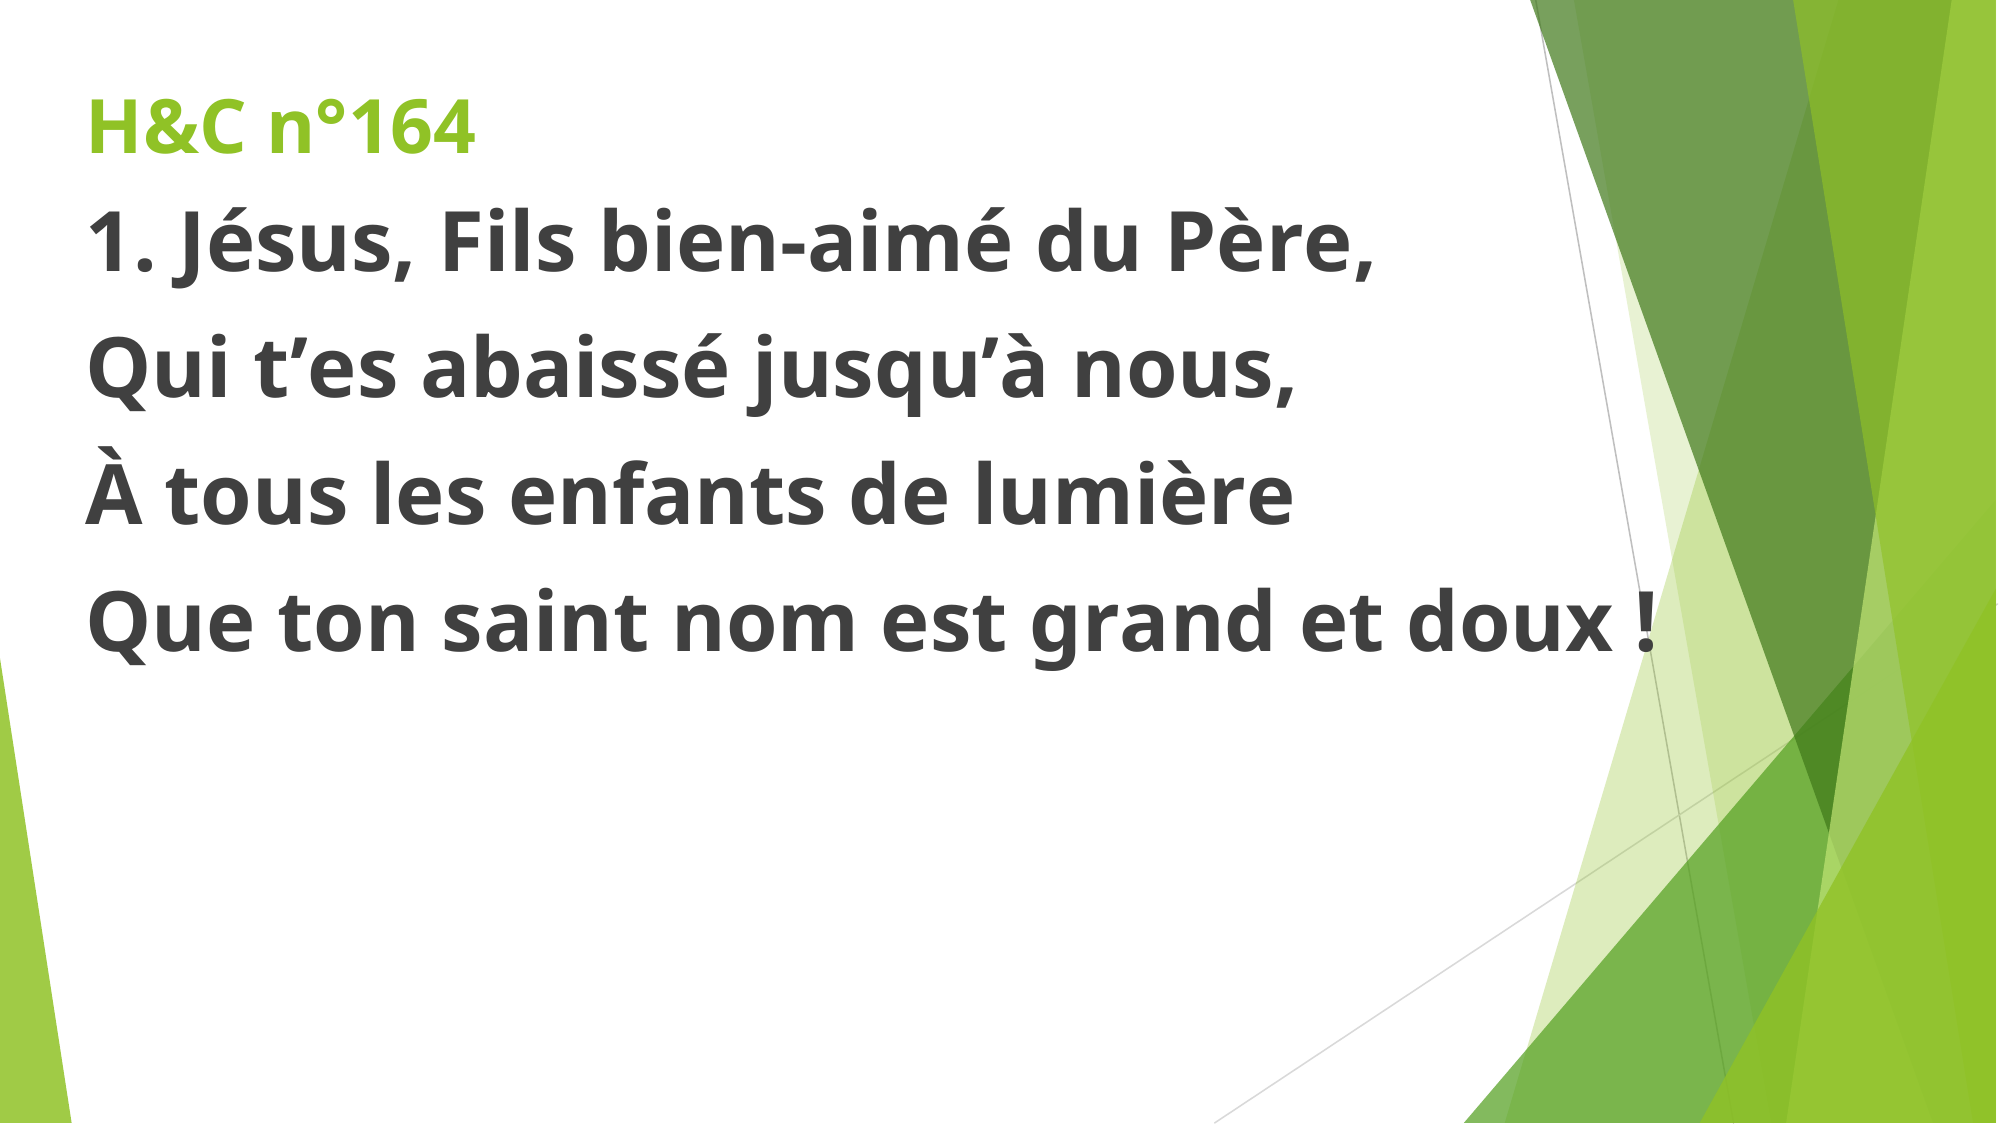

H&C n°164
1. Jésus, Fils bien-aimé du Père,
Qui t’es abaissé jusqu’à nous,
À tous les enfants de lumière
Que ton saint nom est grand et doux !